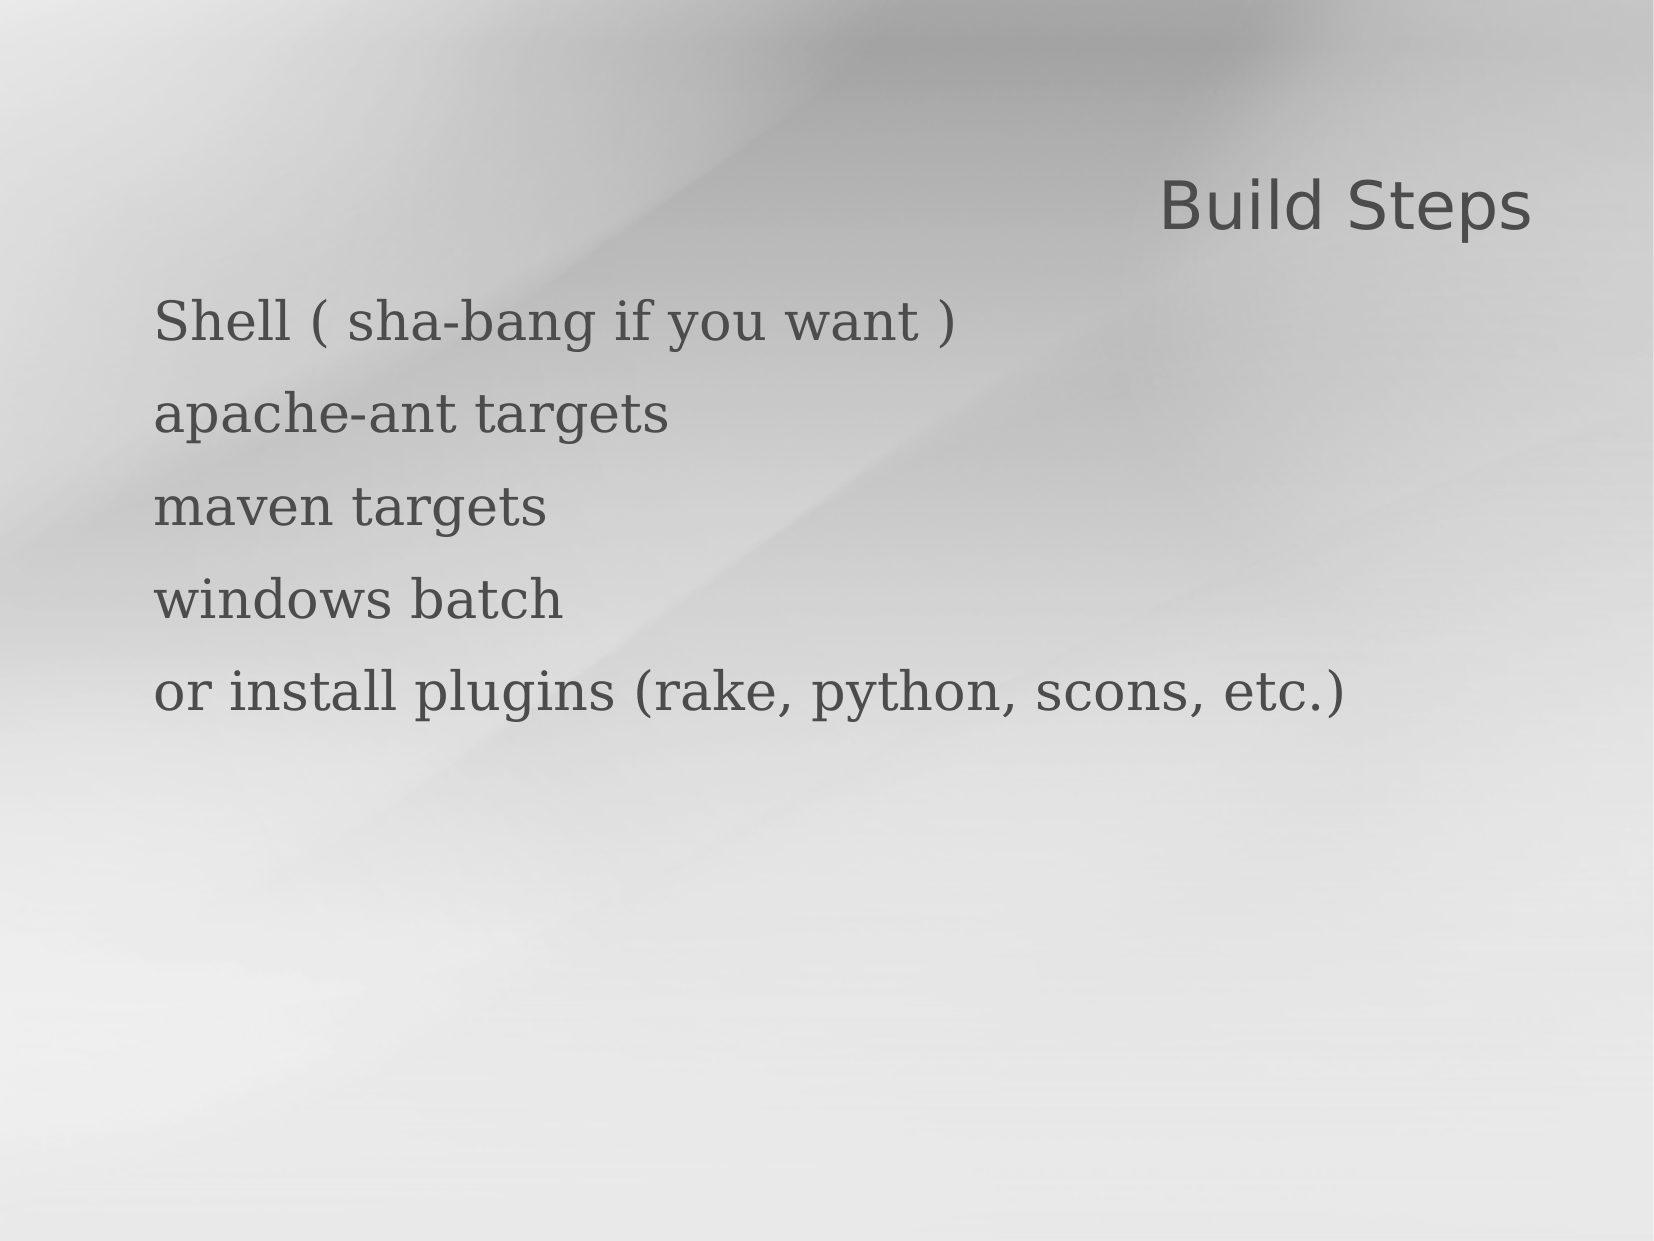

# Build Steps
Shell ( sha-bang if you want )
apache-ant targets
maven targets
windows batch
or install plugins (rake, python, scons, etc.)